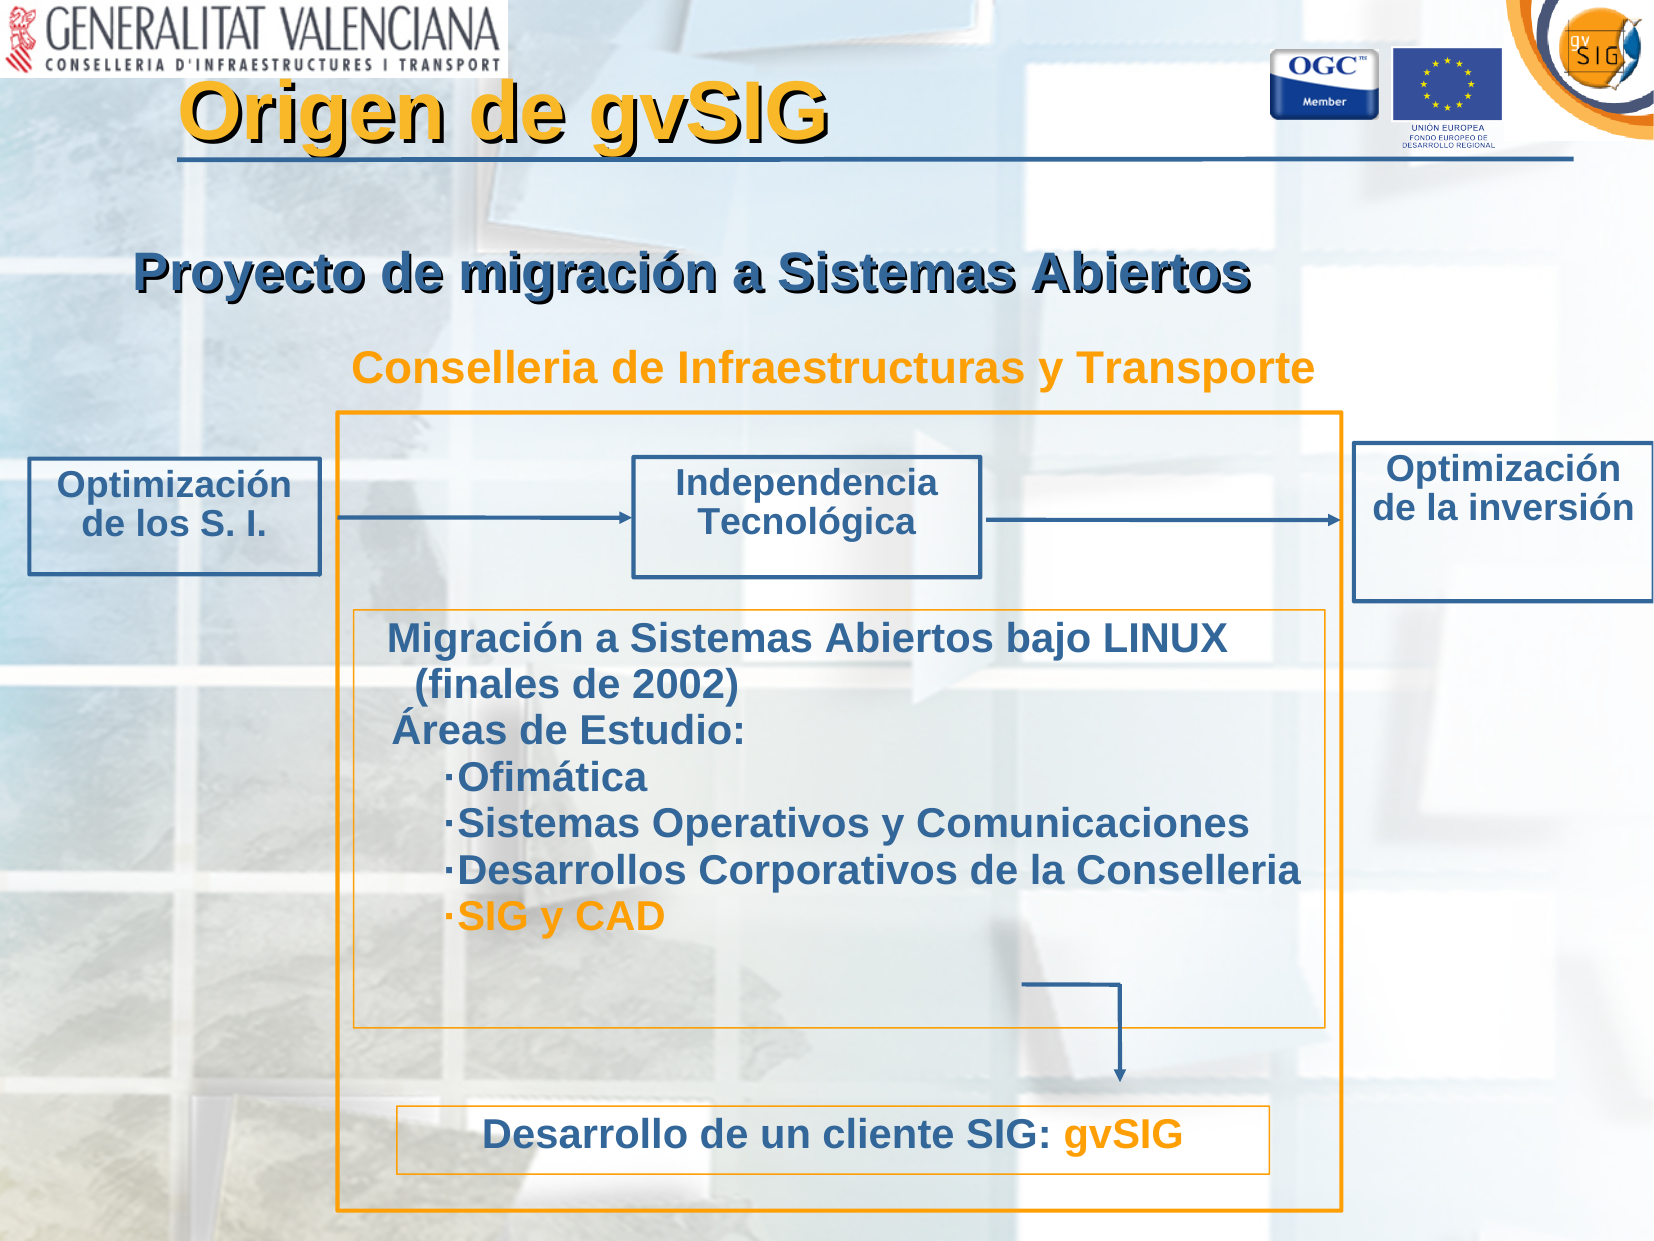

# Origen de gvSIG
Proyecto de migración a Sistemas Abiertos
Conselleria de Infraestructuras y Transporte
Optimización de la inversión
Independencia Tecnológica
Optimización de los S. I.
 Migración a Sistemas Abiertos bajo LINUX
 (finales de 2002)
 Áreas de Estudio:
·Ofimática
·Sistemas Operativos y Comunicaciones
·Desarrollos Corporativos de la Conselleria ·SIG y CAD
Desarrollo de un cliente SIG: gvSIG